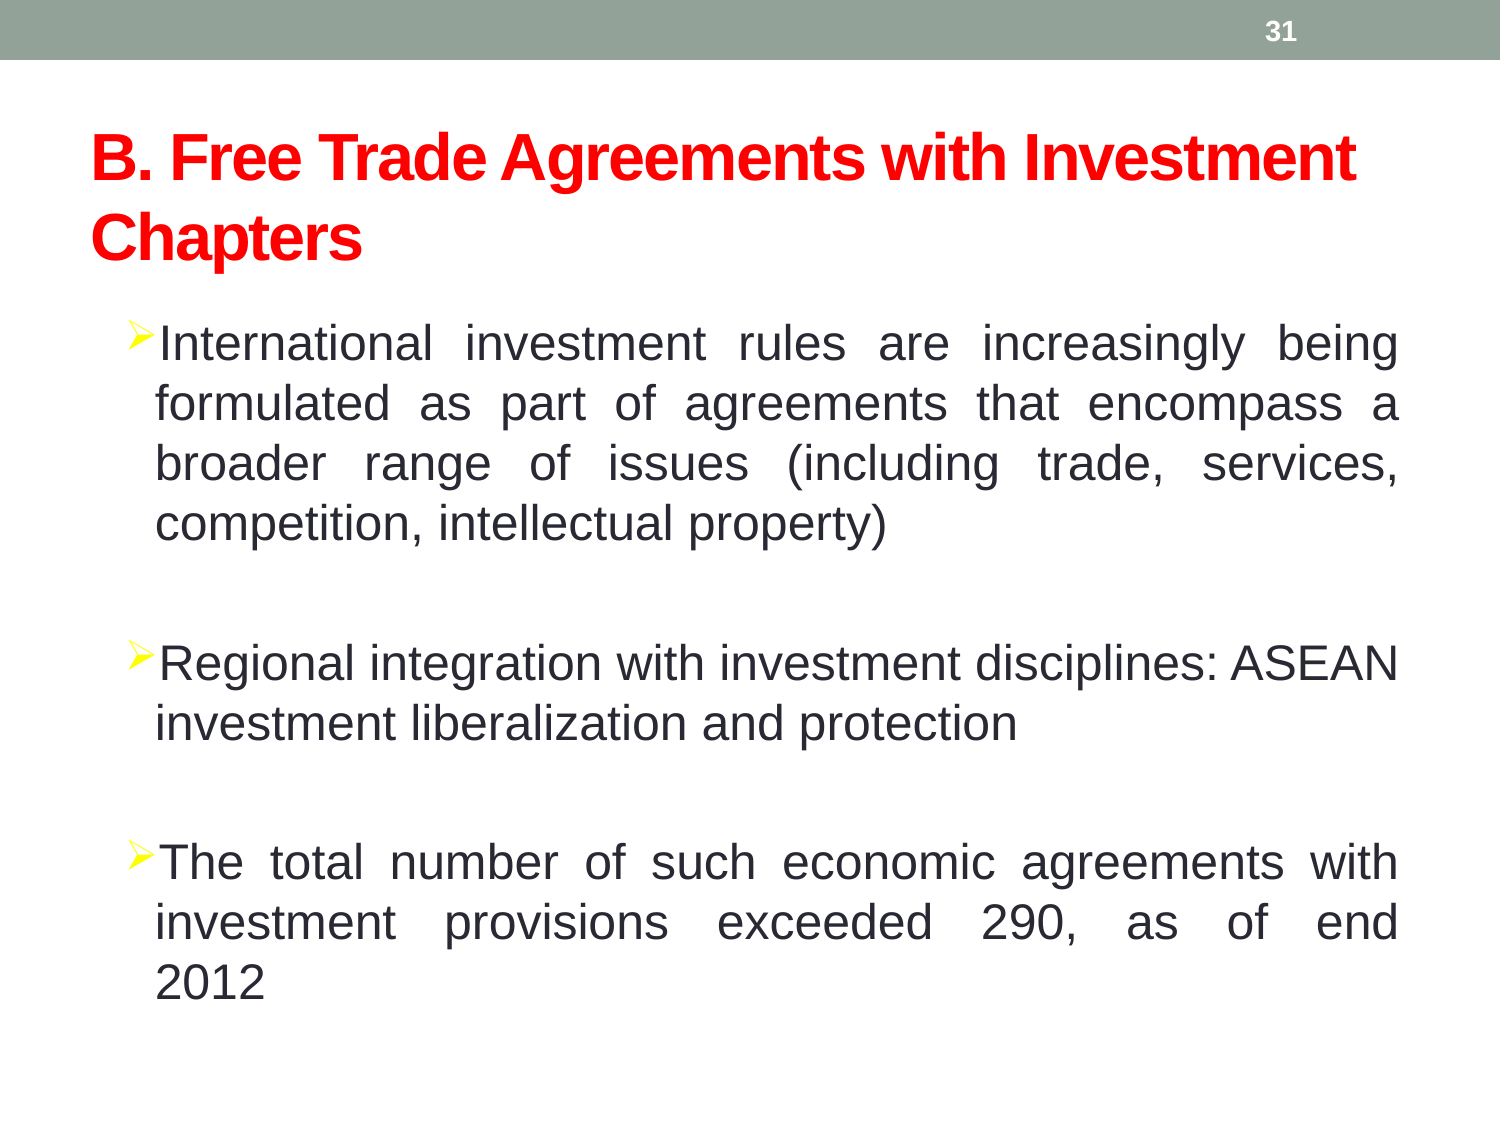

# B. Free Trade Agreements with Investment Chapters
International investment rules are increasingly being formulated as part of agreements that encompass a broader range of issues (including trade, services, competition, intellectual property)
Regional integration with investment disciplines: ASEAN investment liberalization and protection
The total number of such economic agreements with investment provisions exceeded 290, as of end 20122009